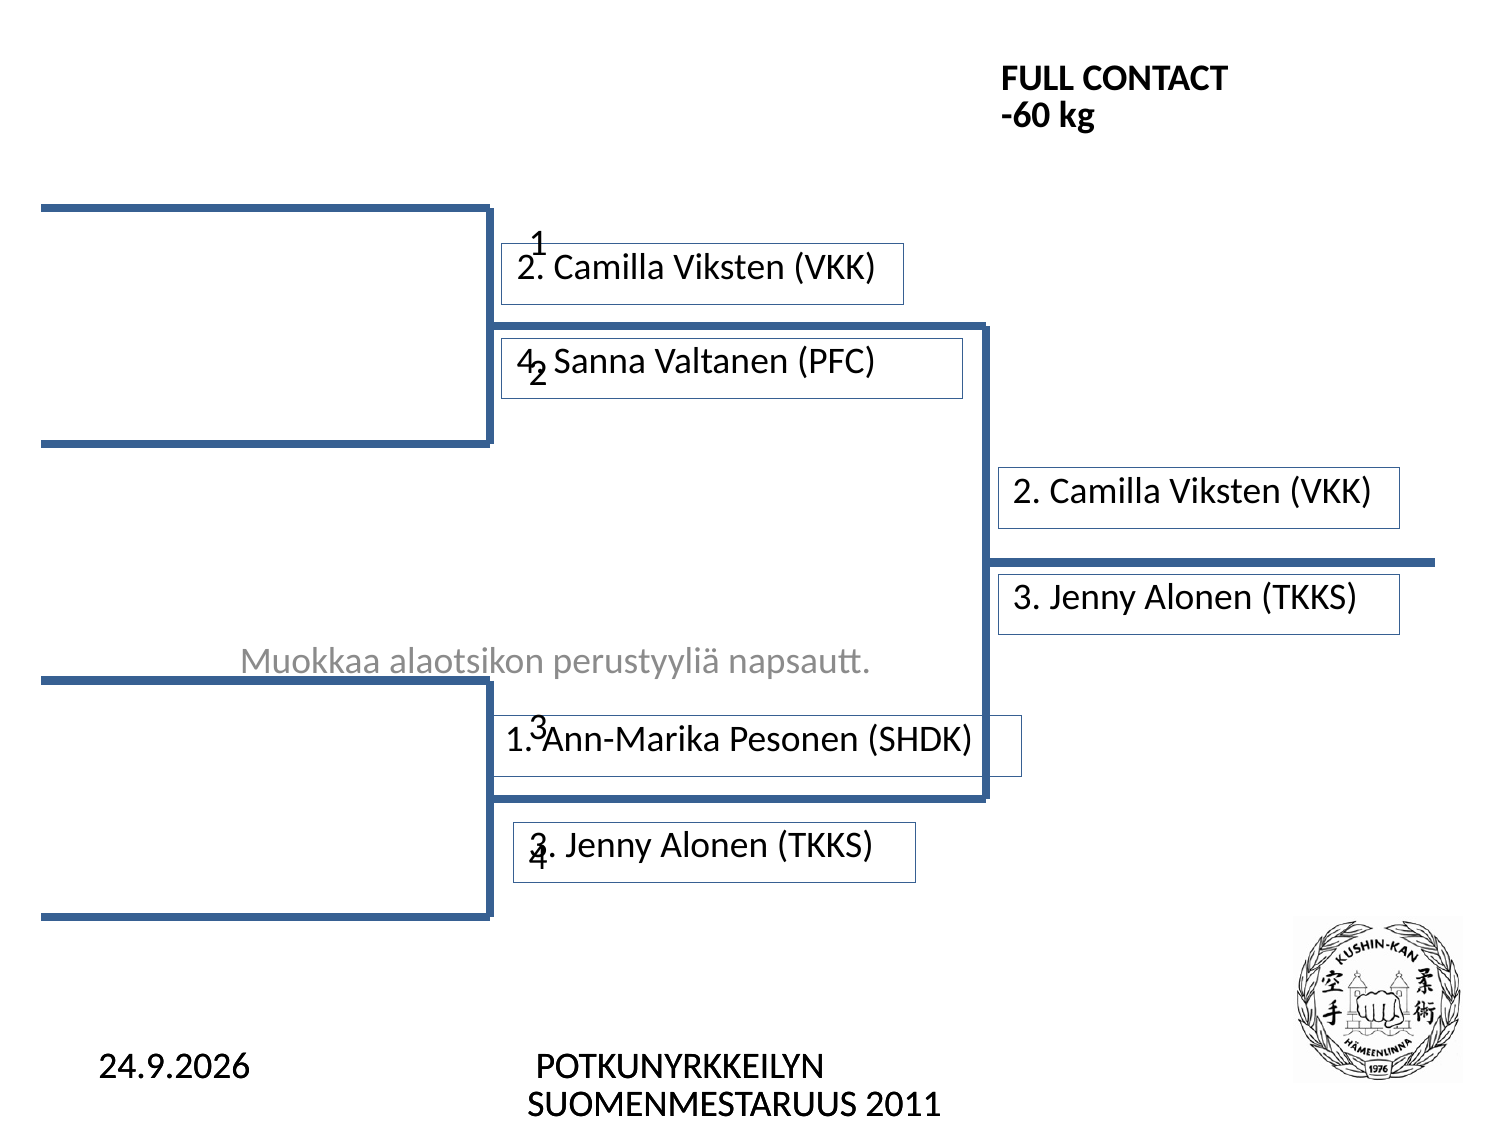

FULL CONTACT
-60 kg
1
2. Camilla Viksten (VKK)
4. Sanna Valtanen (PFC)
2
2. Camilla Viksten (VKK)
3. Jenny Alonen (TKKS)
3
1. Ann-Marika Pesonen (SHDK)
3. Jenny Alonen (TKKS)
4
<footer>POTKUNYRKKEILYN SUOMENMESTARUUS 2011